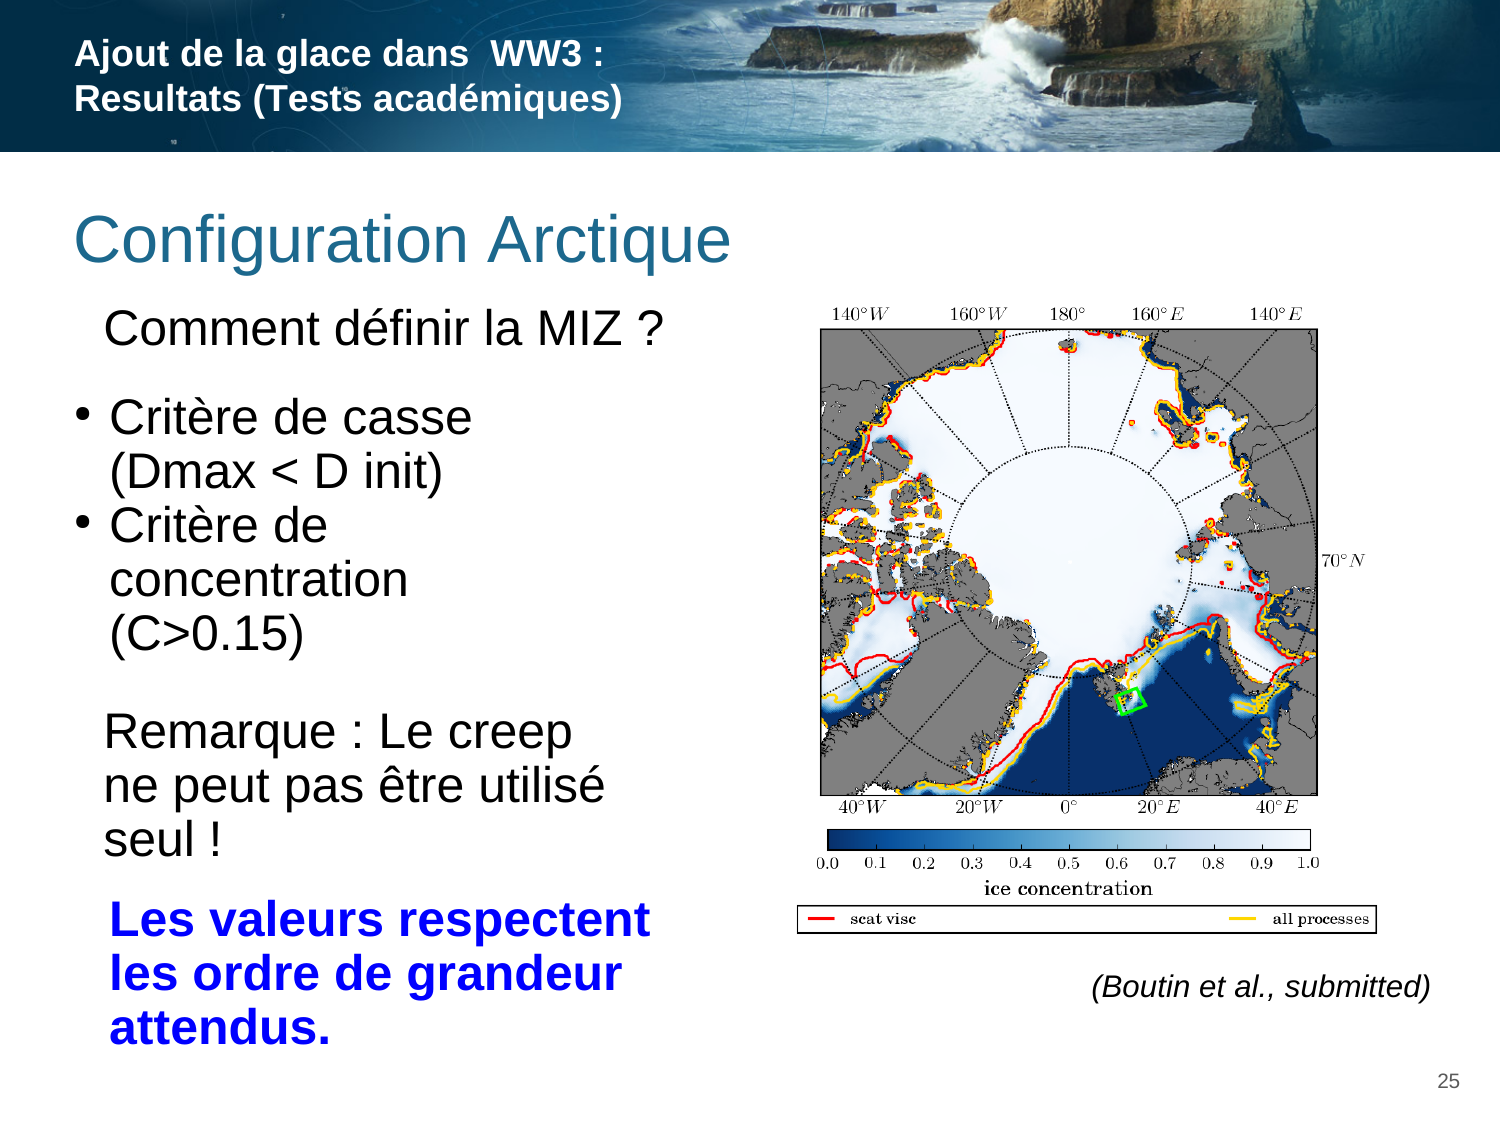

Ajout de la glace dans WW3 : Resultats (Tests académiques)
# Configuration Arctique
Comment définir la MIZ ?
Critère de casse (Dmax < D init)
Critère de concentration (C>0.15)
Remarque : Le creep ne peut pas être utilisé seul !
Les valeurs respectent les ordre de grandeur attendus.
(Boutin et al., submitted)
25